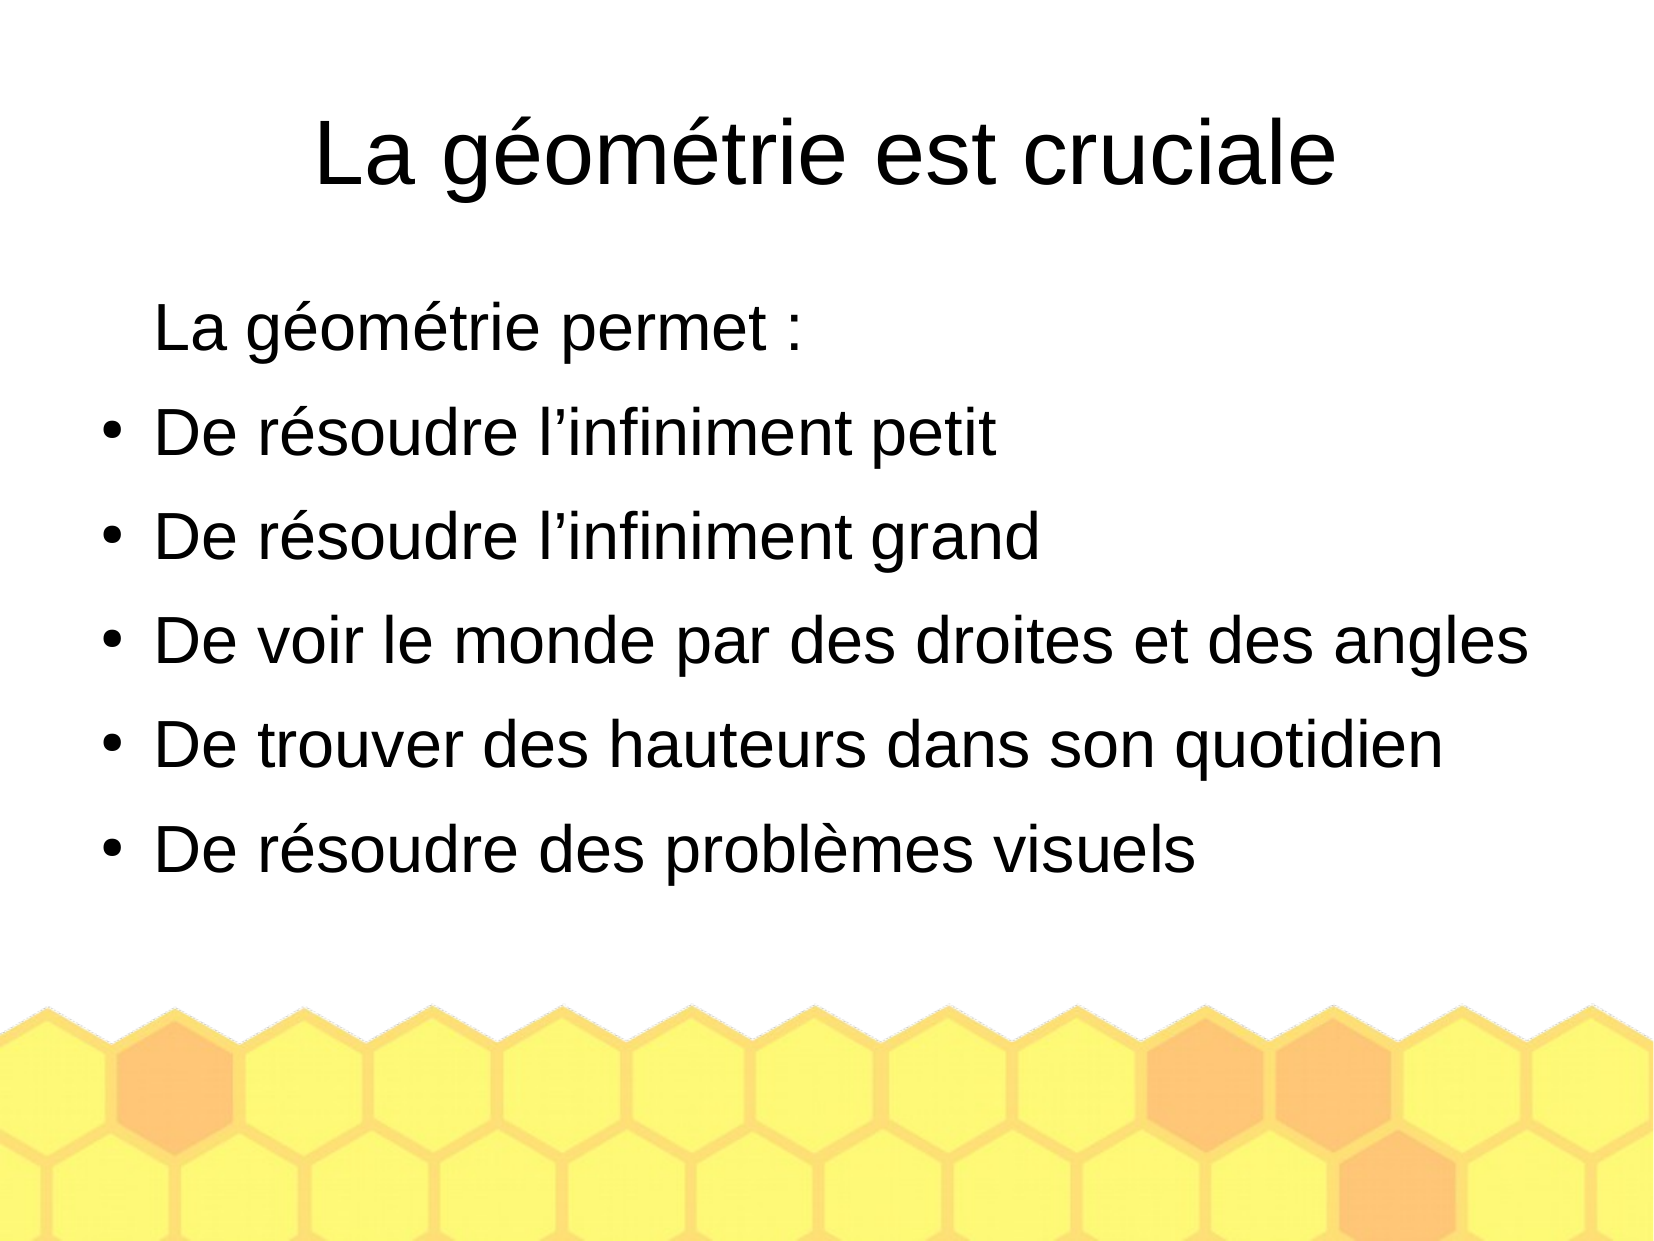

# La géométrie est cruciale
La géométrie permet :
De résoudre l’infiniment petit
De résoudre l’infiniment grand
De voir le monde par des droites et des angles
De trouver des hauteurs dans son quotidien
De résoudre des problèmes visuels